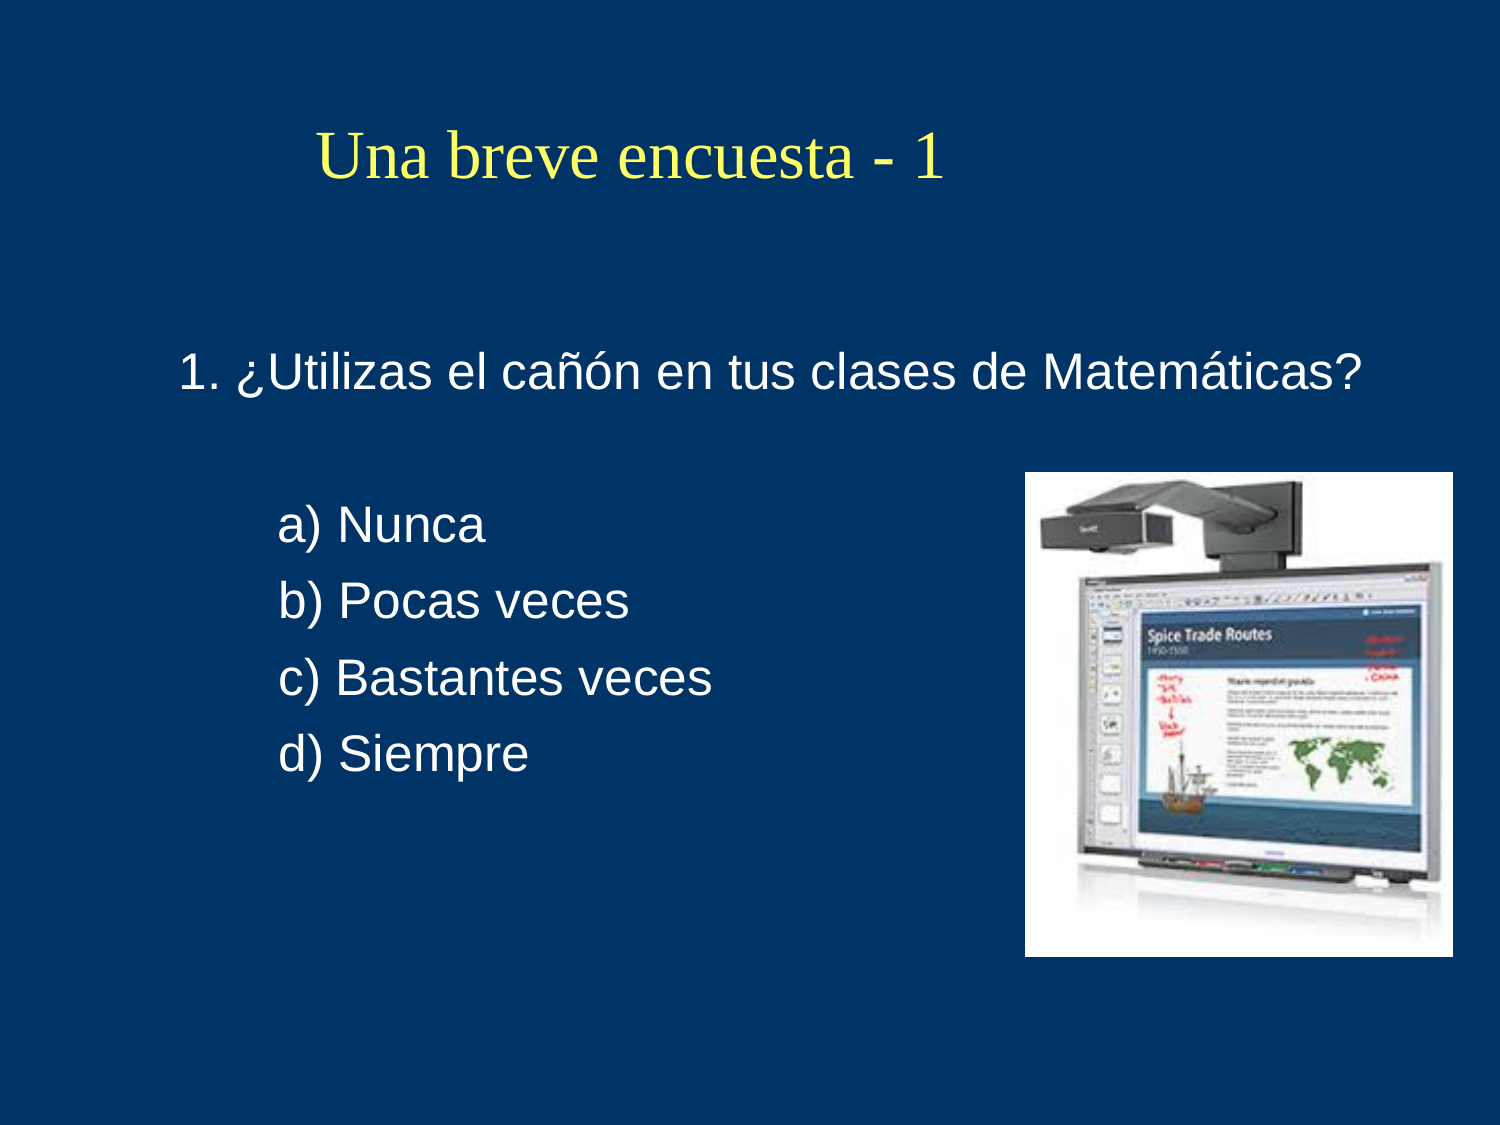

# Una breve encuesta - 1
1. ¿Utilizas el cañón en tus clases de Matemáticas?
 a) Nunca
 b) Pocas veces
 c) Bastantes veces
 d) Siempre